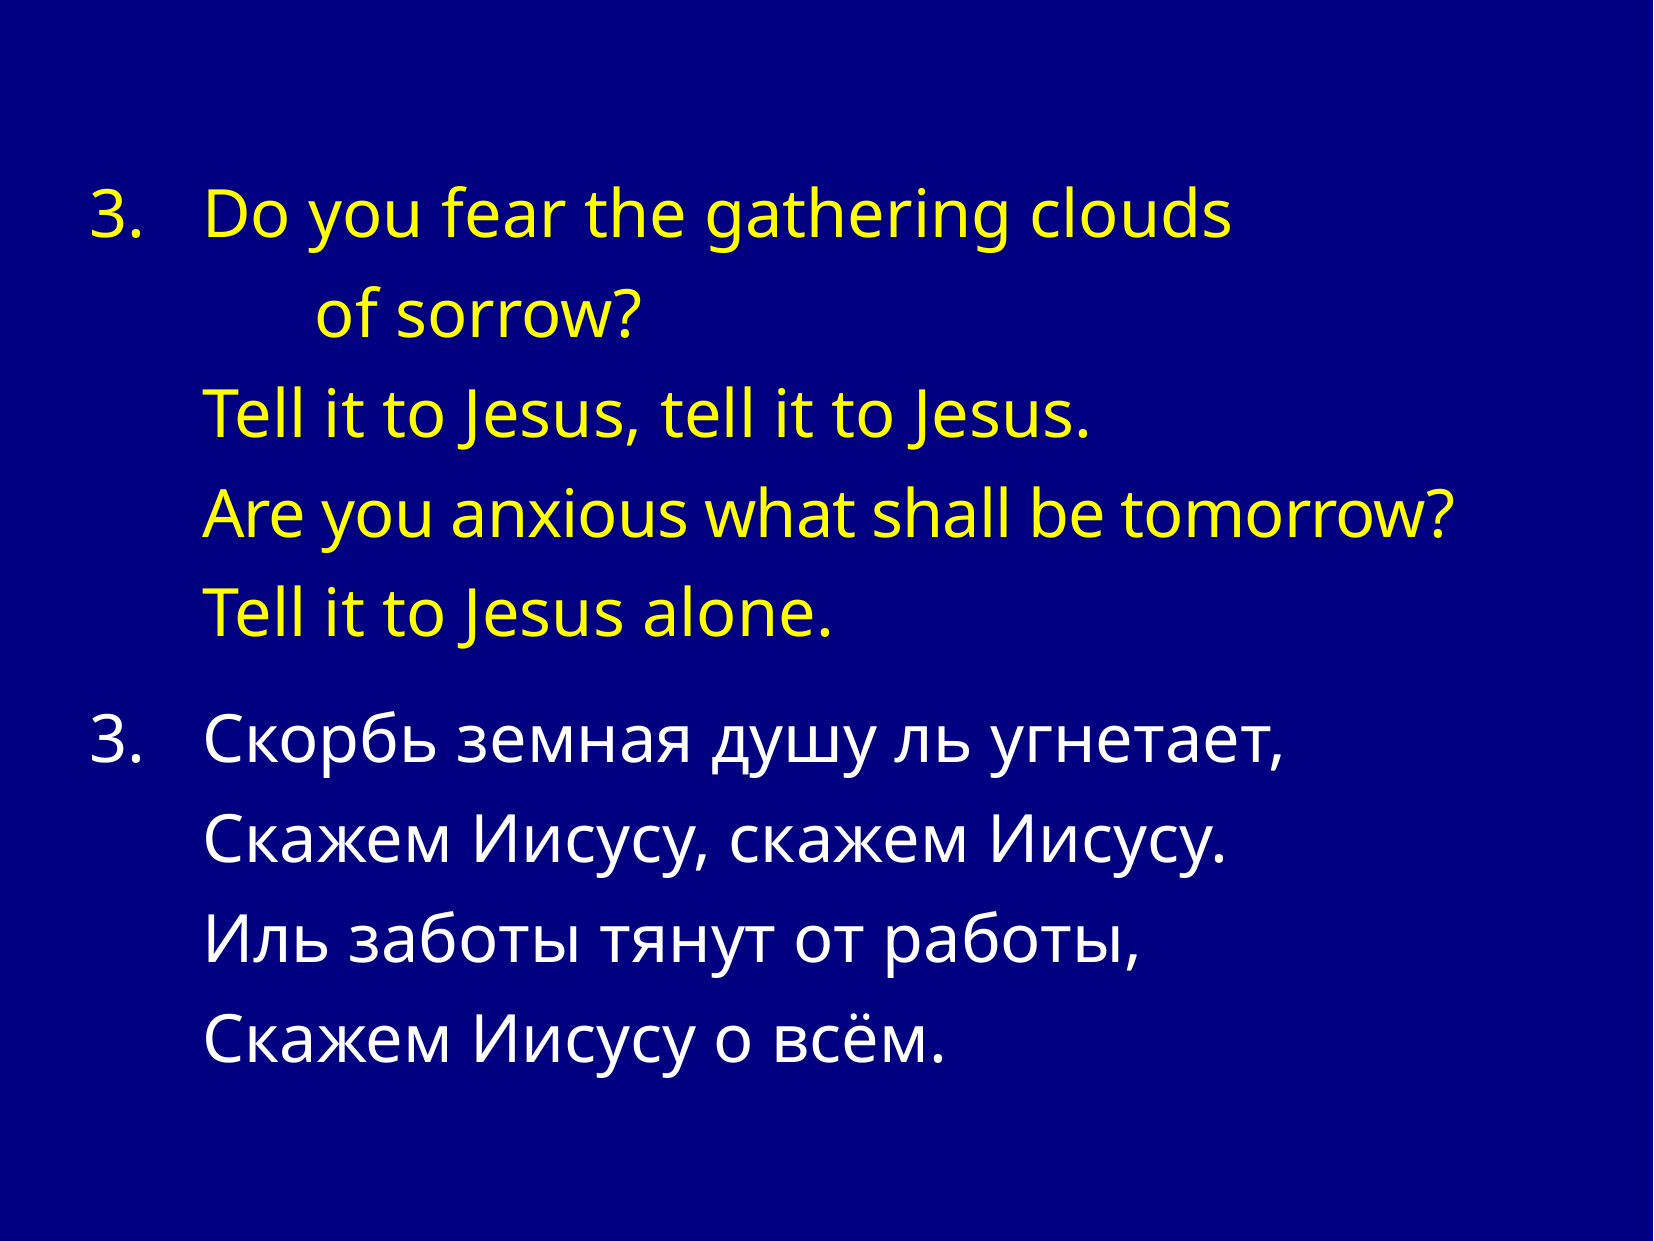

3.	Do you fear the gathering clouds
		of sorrow?
	Tell it to Jesus, tell it to Jesus.
	Are you anxious what shall be tomorrow?
	Tell it to Jesus alone.
3.	Скорбь земная душу ль угнетает,
	Скажем Иисусу, скажем Иисусу.
	Иль заботы тянут от работы,
	Скажем Иисусу о всём.